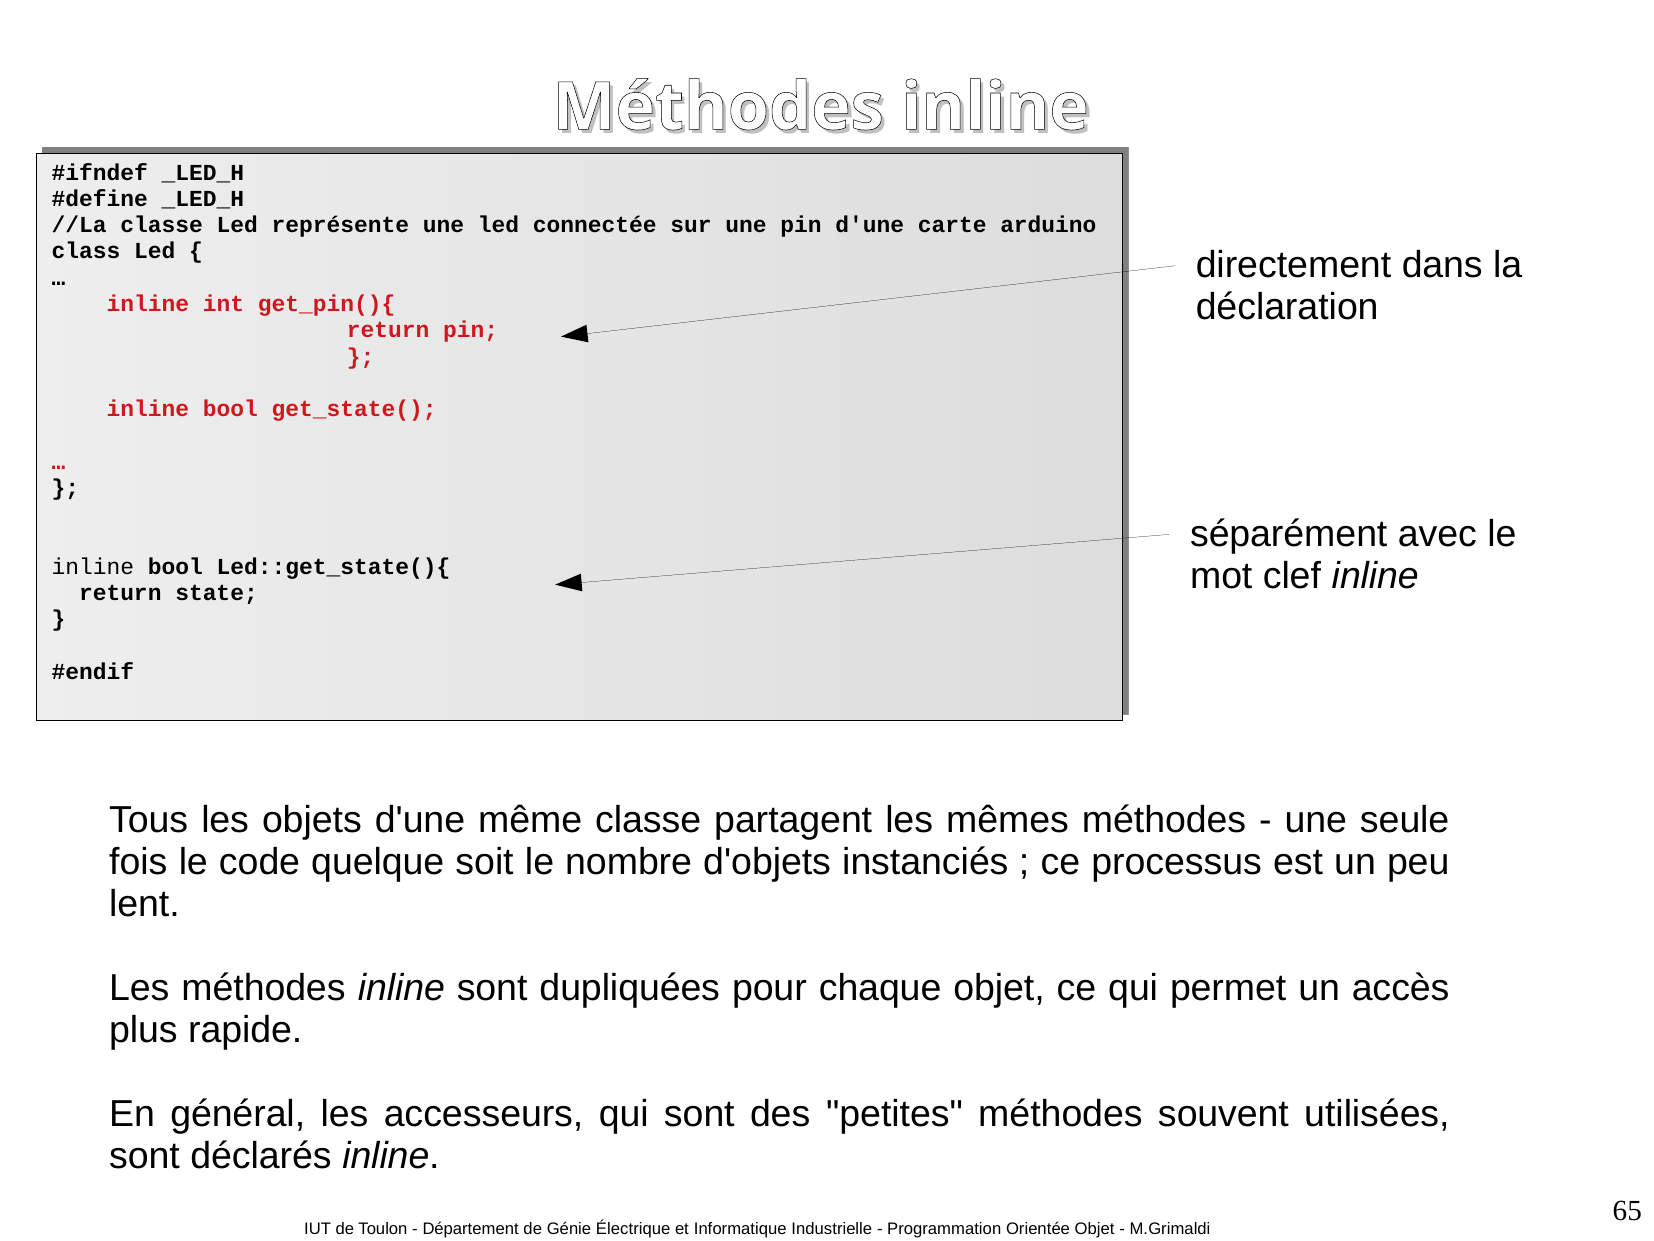

# Méthodes inline
#ifndef _LED_H
#define _LED_H
//La classe Led représente une led connectée sur une pin d'une carte arduino
class Led {
…
 inline int get_pin(){
				return pin;
				};
 inline bool get_state();
…
};
inline bool Led::get_state(){
 return state;
}
#endif
directement dans la déclaration
séparément avec le mot clef inline
Tous les objets d'une même classe partagent les mêmes méthodes - une seule fois le code quelque soit le nombre d'objets instanciés ; ce processus est un peu lent.
Les méthodes inline sont dupliquées pour chaque objet, ce qui permet un accès plus rapide.
En général, les accesseurs, qui sont des "petites" méthodes souvent utilisées, sont déclarés inline.